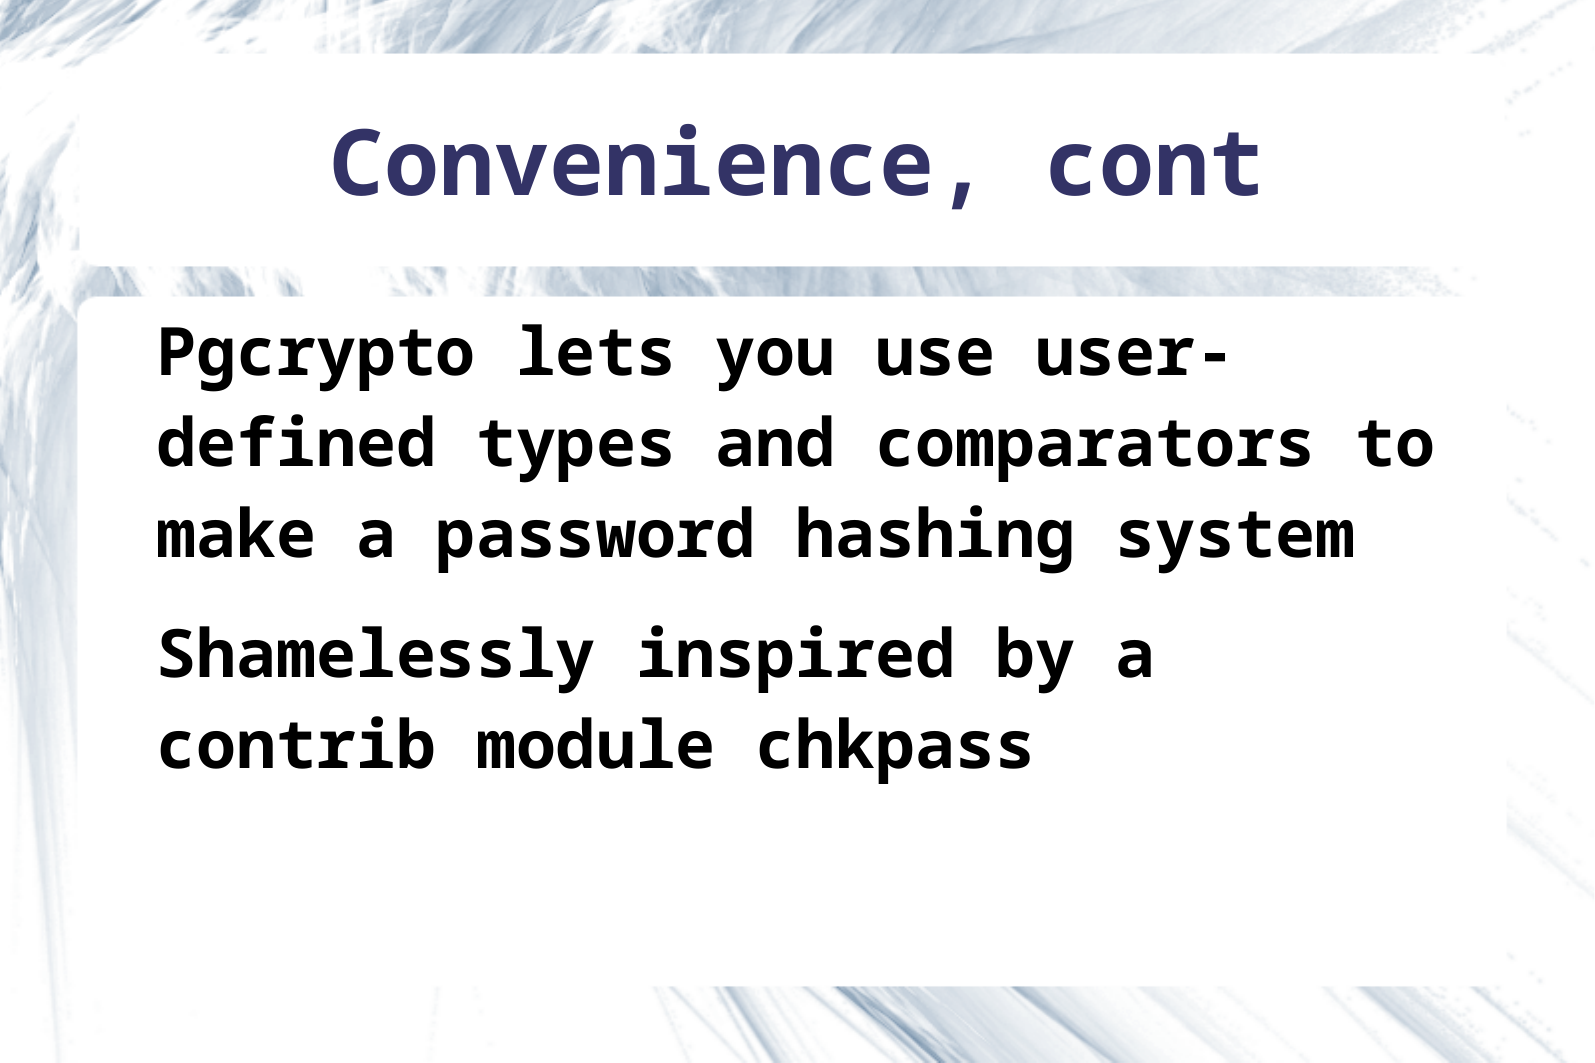

# Convenience, cont
Pgcrypto lets you use user-defined types and comparators to make a password hashing system
Shamelessly inspired by a contrib module chkpass